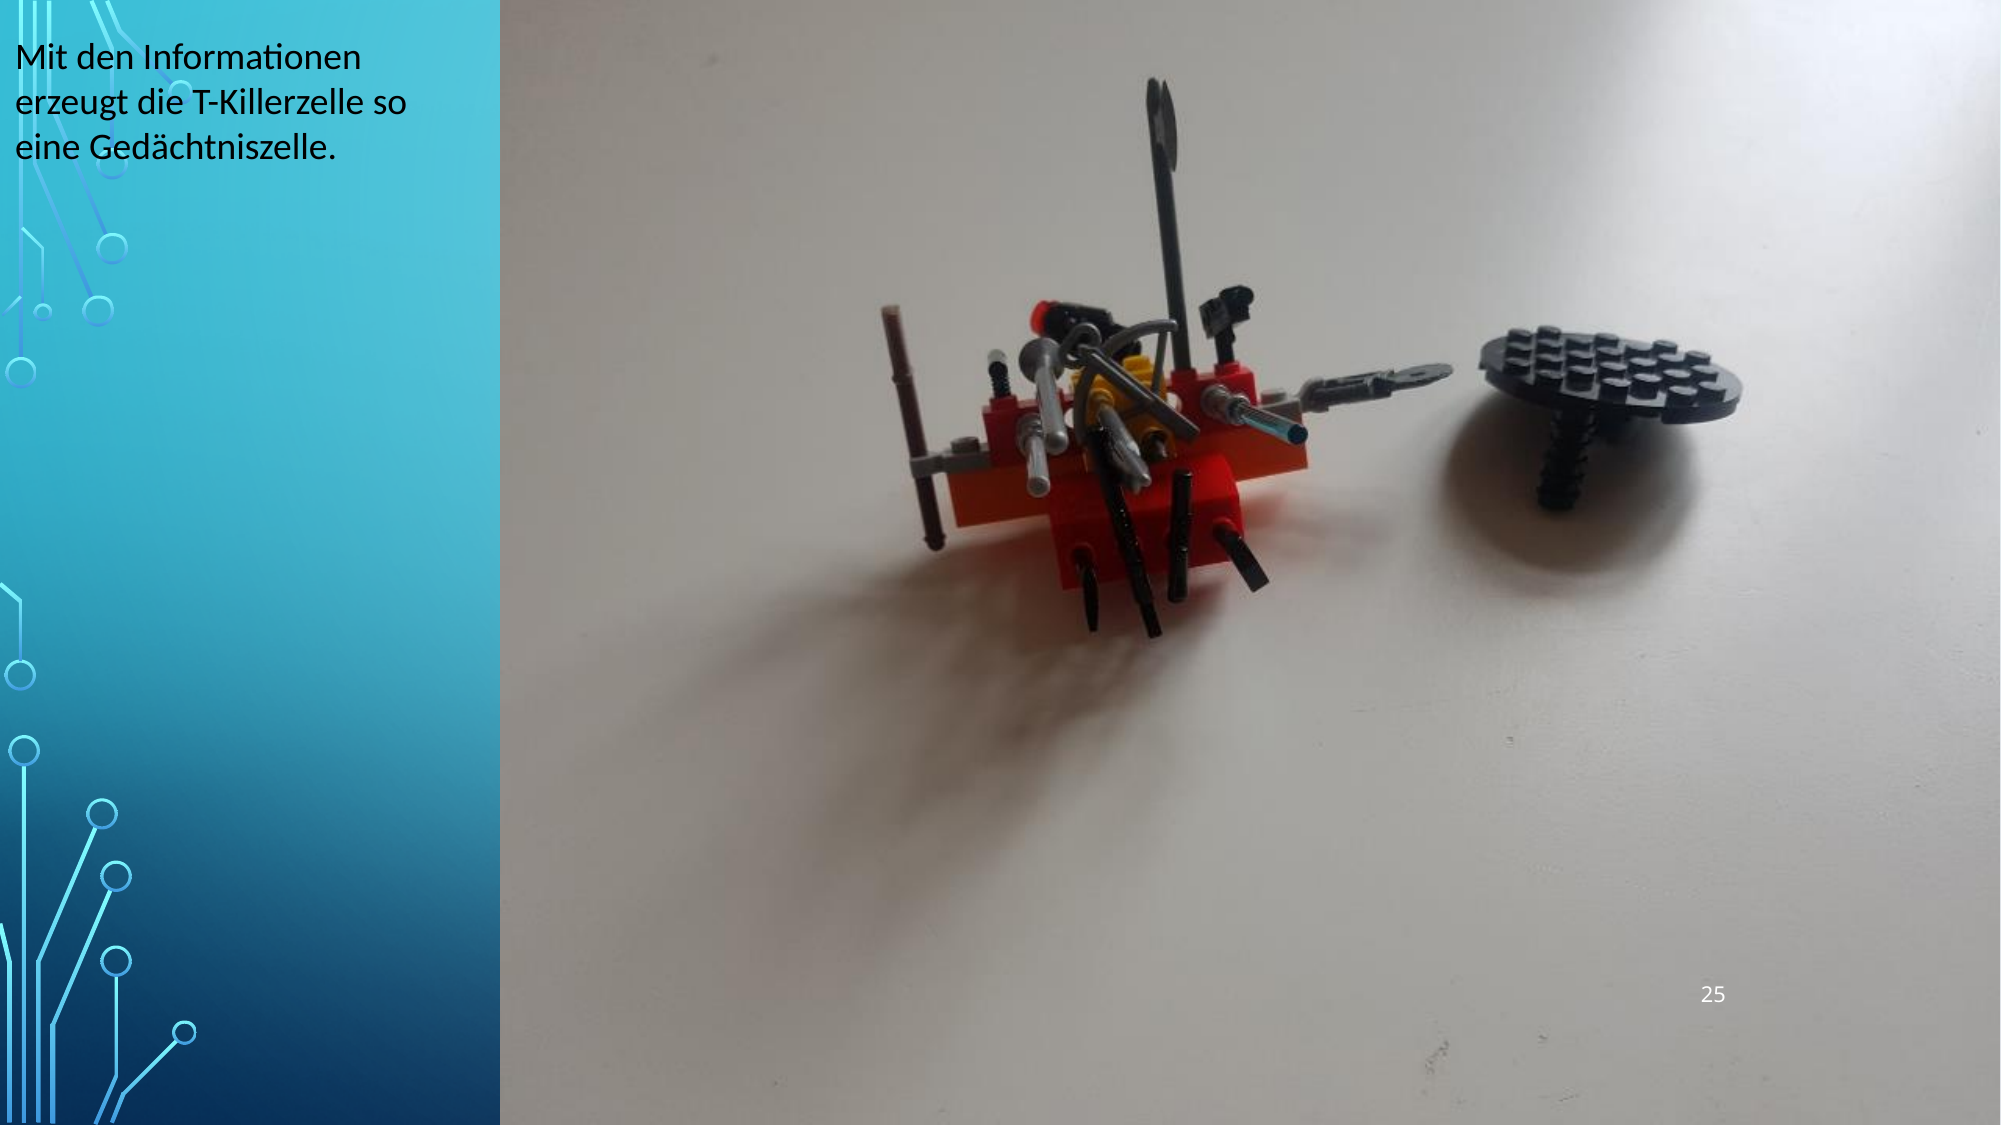

Mit den Informationen erzeugt die T-Killerzelle so eine Gedächtniszelle.